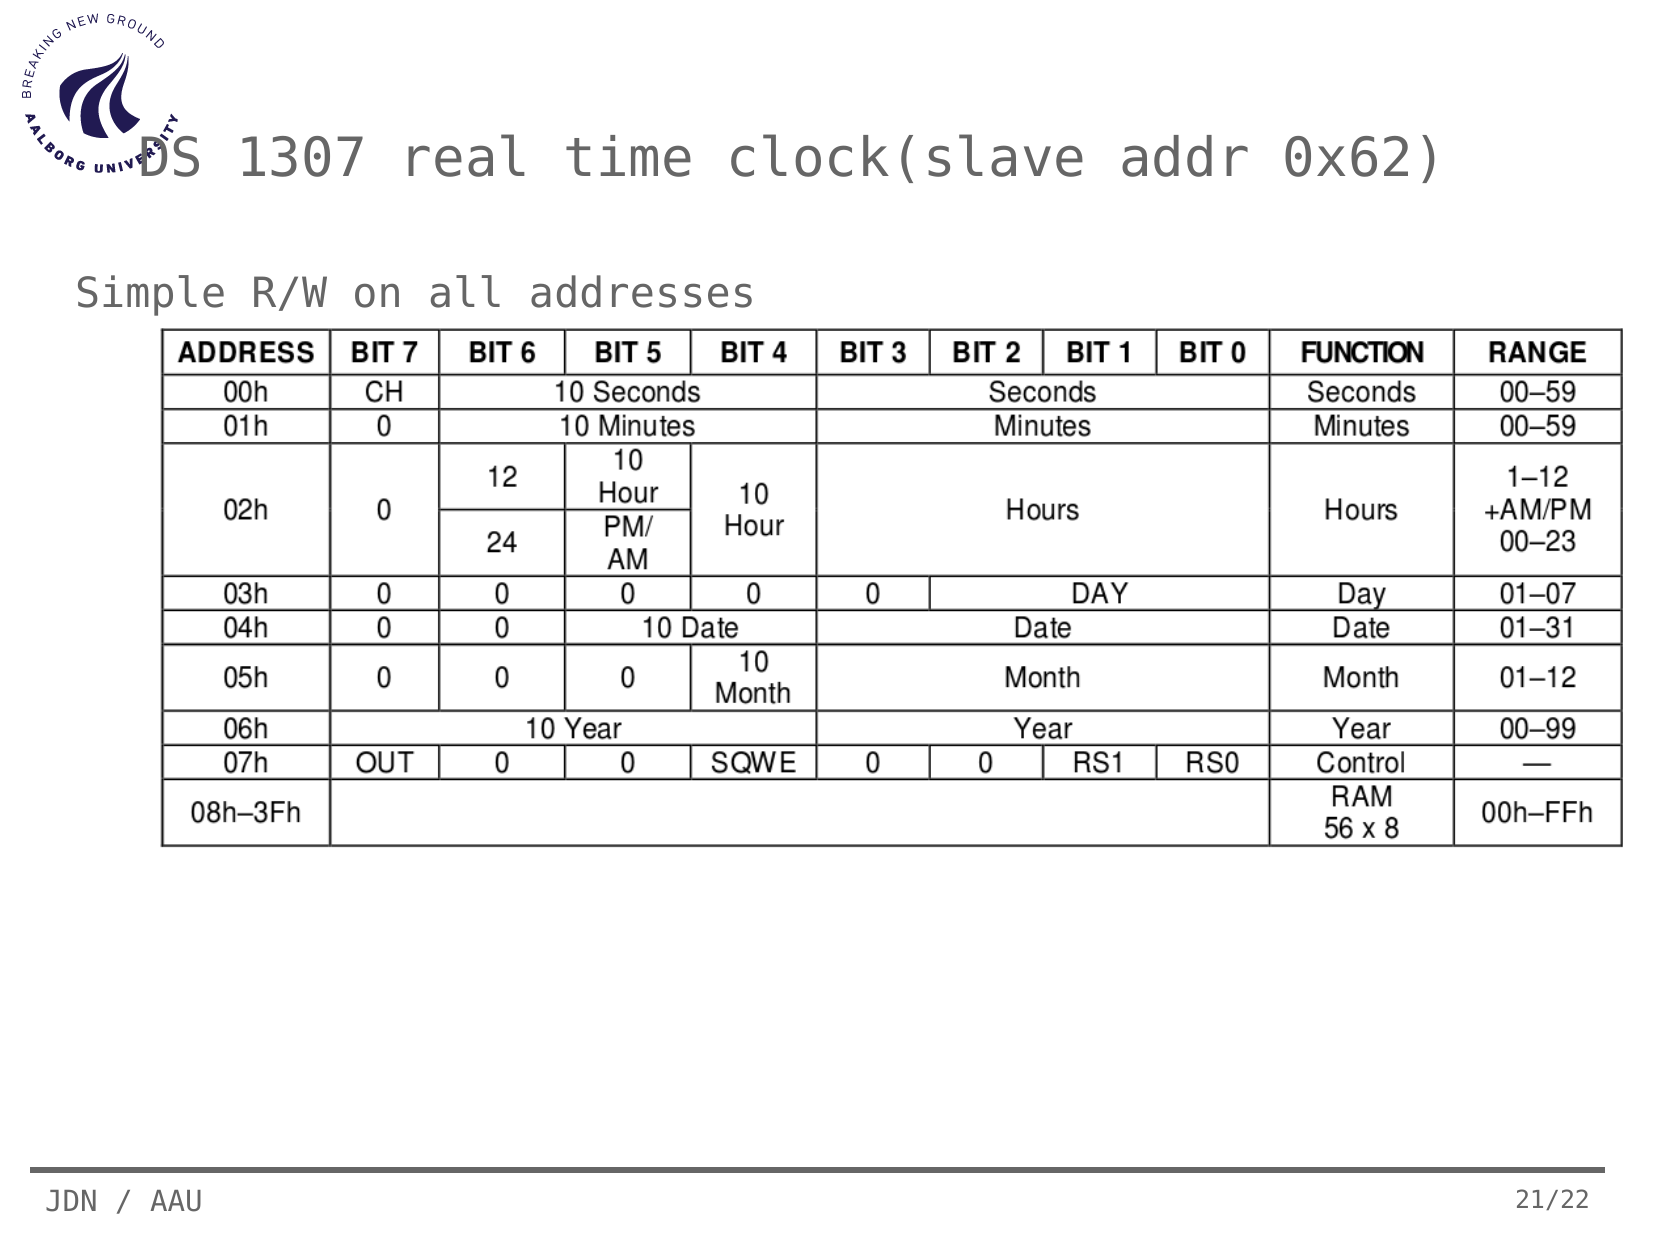

# DS 1307 real time clock(slave addr 0x62)
Simple R/W on all addresses